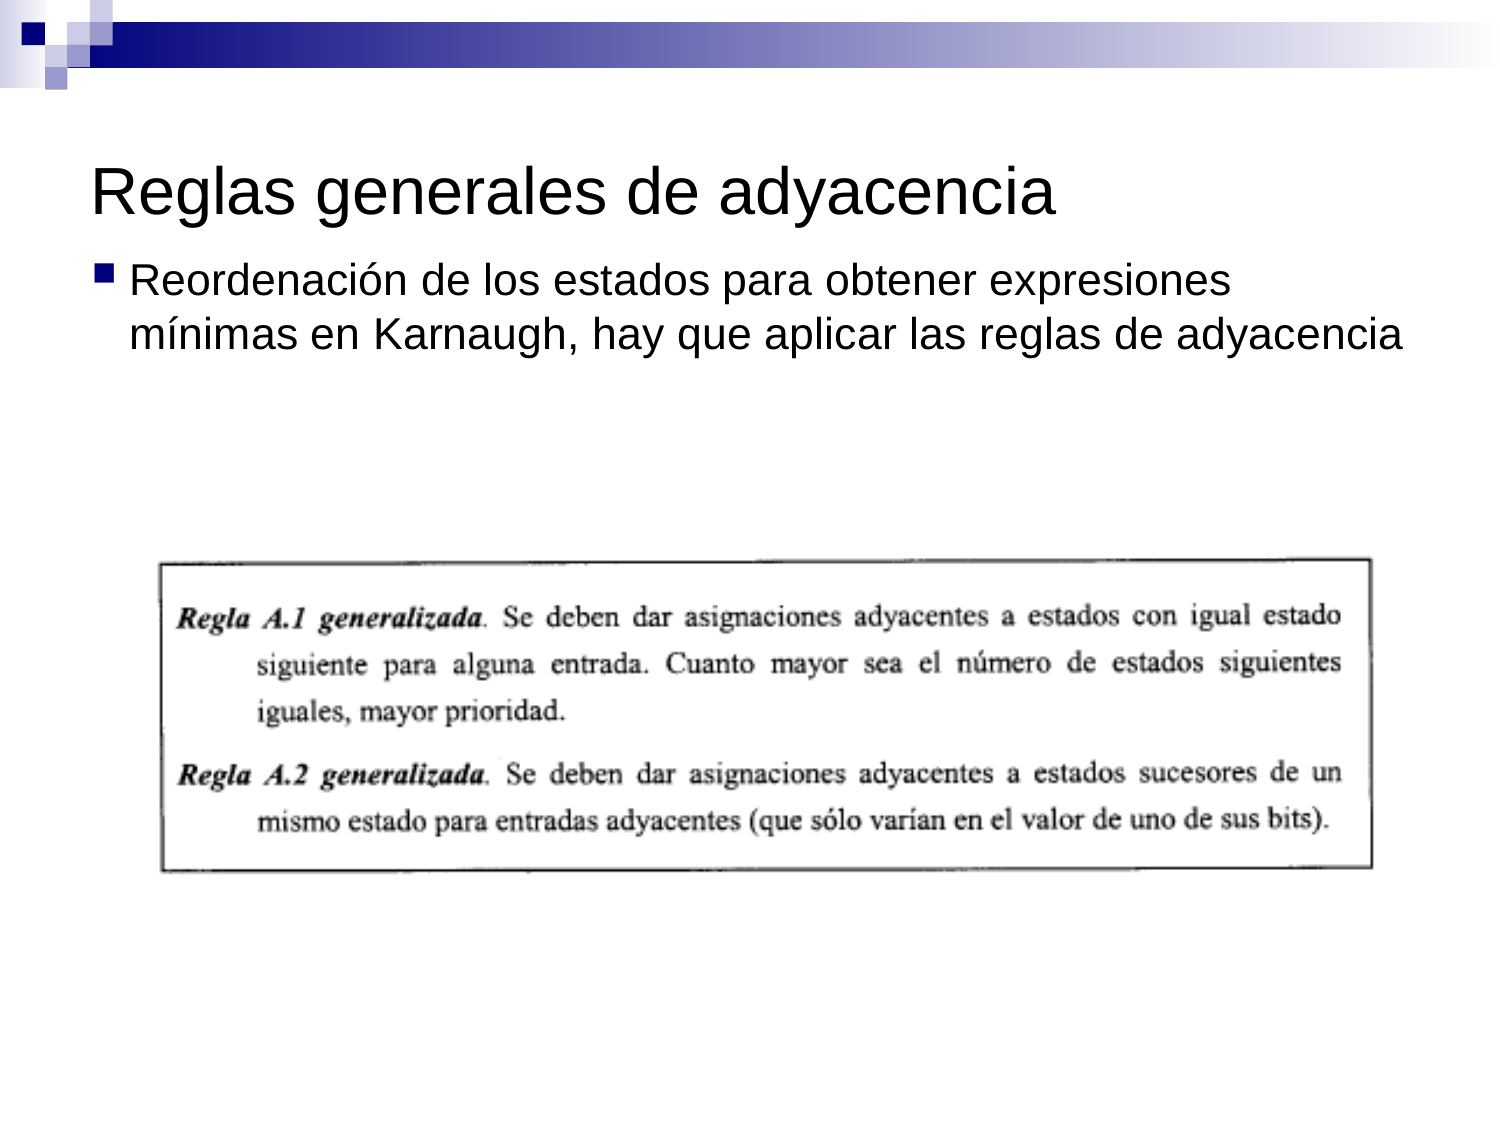

# Reglas generales de adyacencia
Reordenación de los estados para obtener expresiones mínimas en Karnaugh, hay que aplicar las reglas de adyacencia